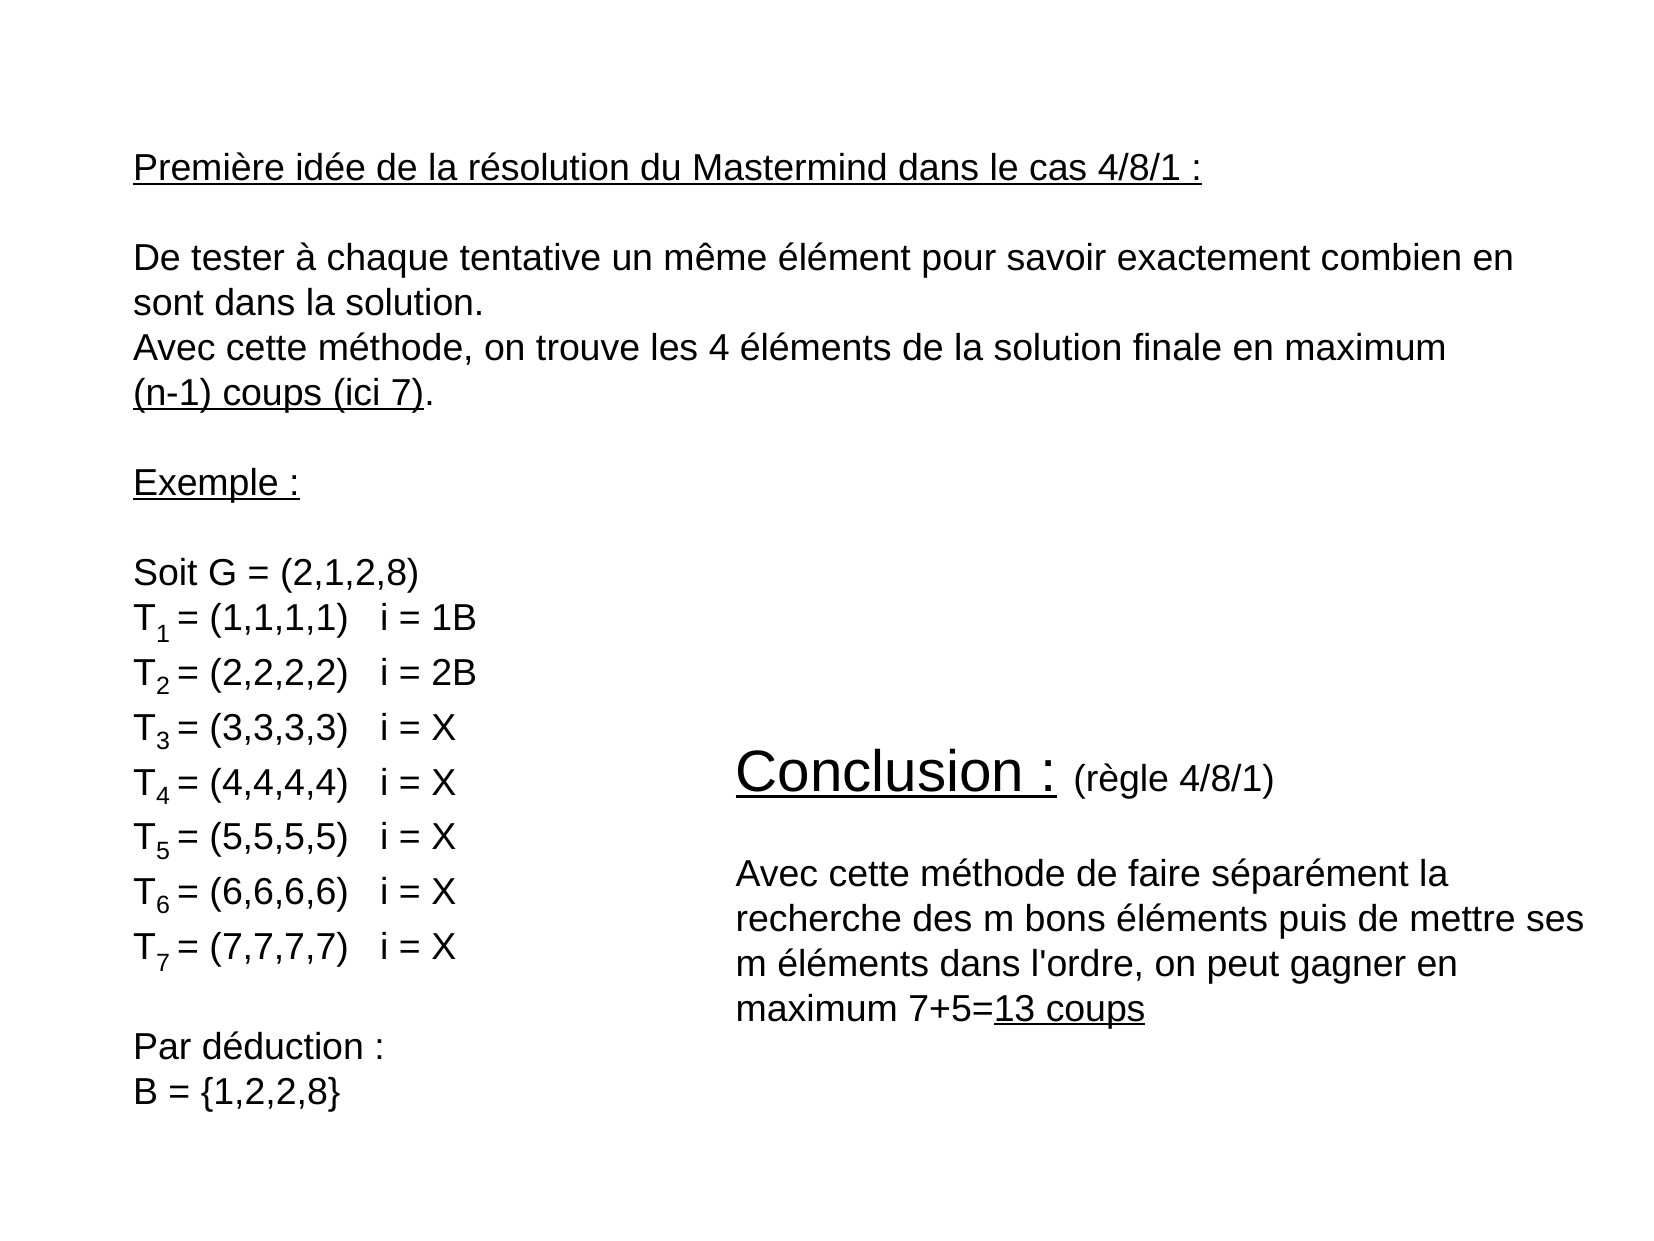

Première idée de la résolution du Mastermind dans le cas 4/8/1 :
De tester à chaque tentative un même élément pour savoir exactement combien en sont dans la solution.
Avec cette méthode, on trouve les 4 éléments de la solution finale en maximum
(n-1) coups (ici 7).
Exemple :
Soit G = (2,1,2,8)
T1 = (1,1,1,1) i = 1B
T2 = (2,2,2,2) i = 2B
T3 = (3,3,3,3) i = X
T4 = (4,4,4,4) i = X
T5 = (5,5,5,5) i = X
T6 = (6,6,6,6) i = X
T7 = (7,7,7,7) i = X
Par déduction :
B = {1,2,2,8}
Conclusion : (règle 4/8/1)
Avec cette méthode de faire séparément la recherche des m bons éléments puis de mettre ses m éléments dans l'ordre, on peut gagner en maximum 7+5=13 coups